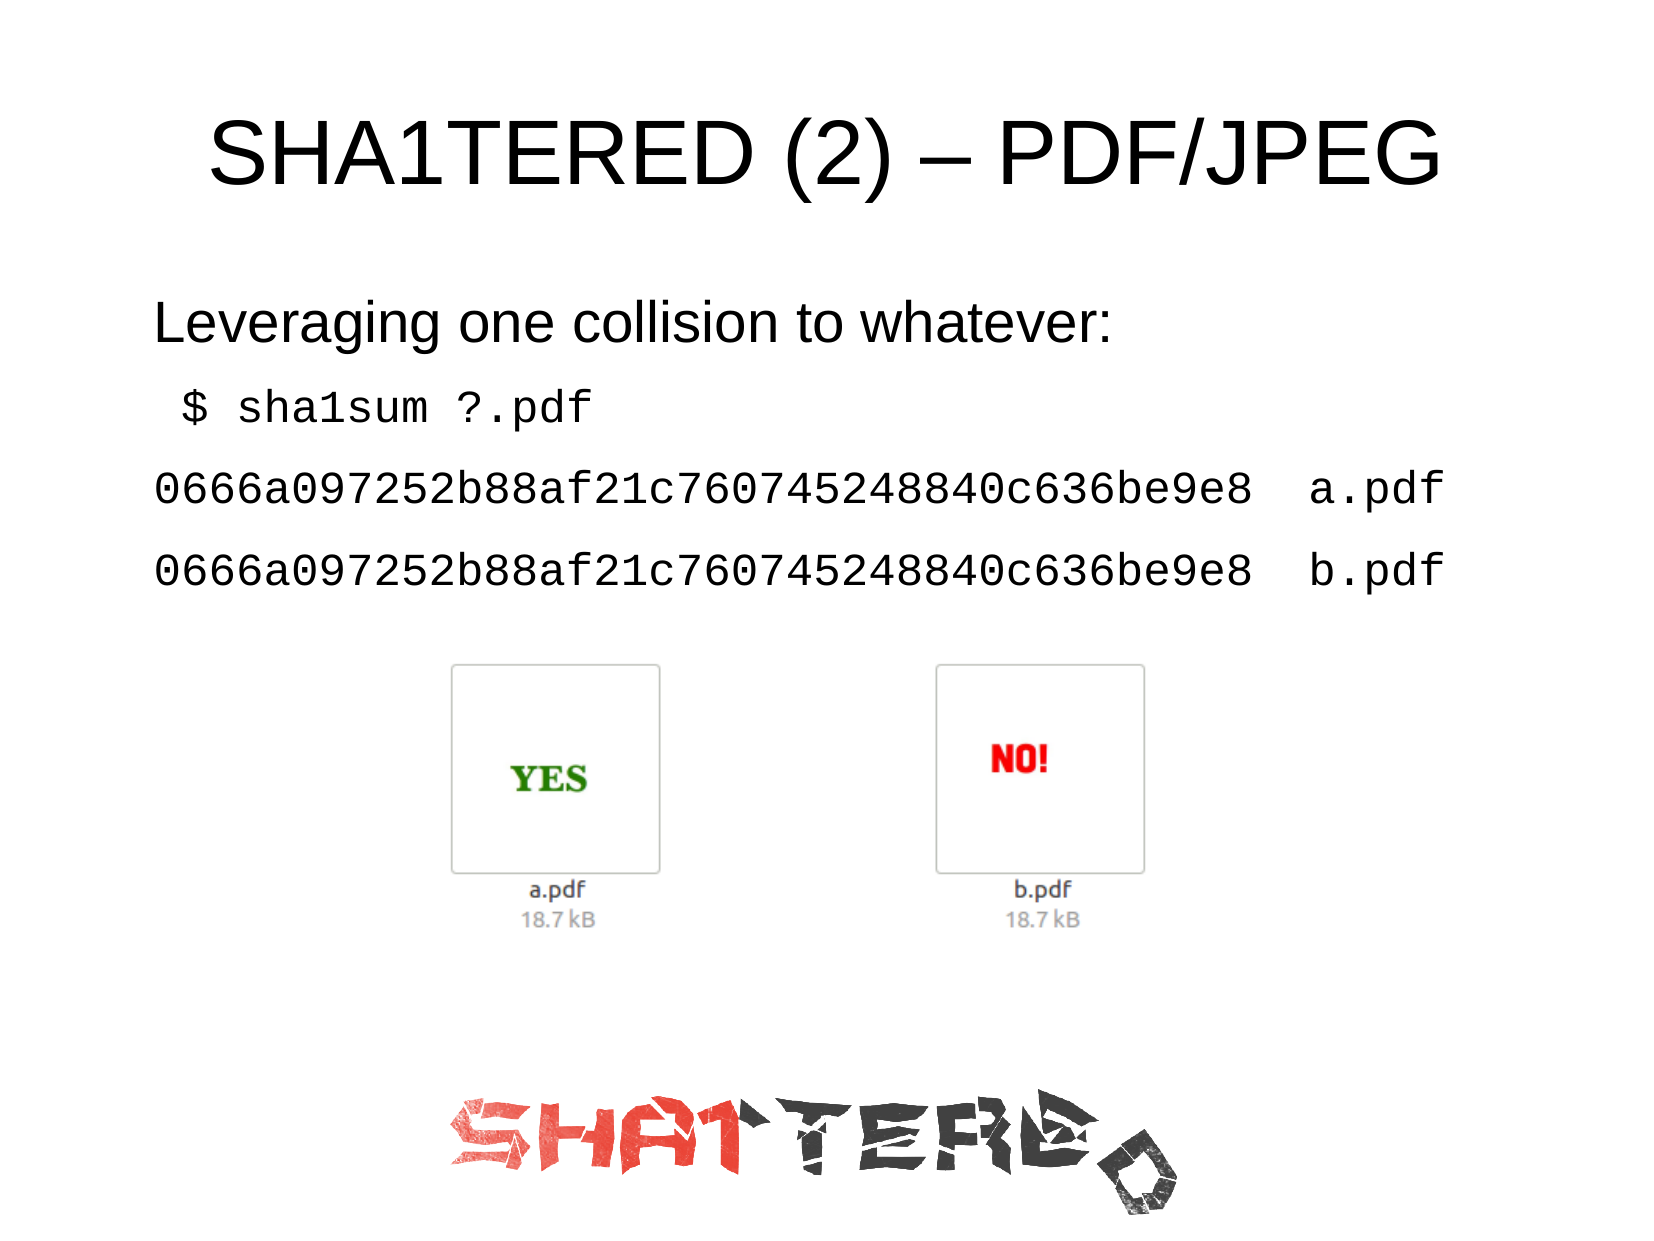

# SHA1TERED (2) – PDF/JPEG
Leveraging one collision to whatever:
 $ sha1sum ?.pdf
0666a097252b88af21c760745248840c636be9e8 a.pdf
0666a097252b88af21c760745248840c636be9e8 b.pdf